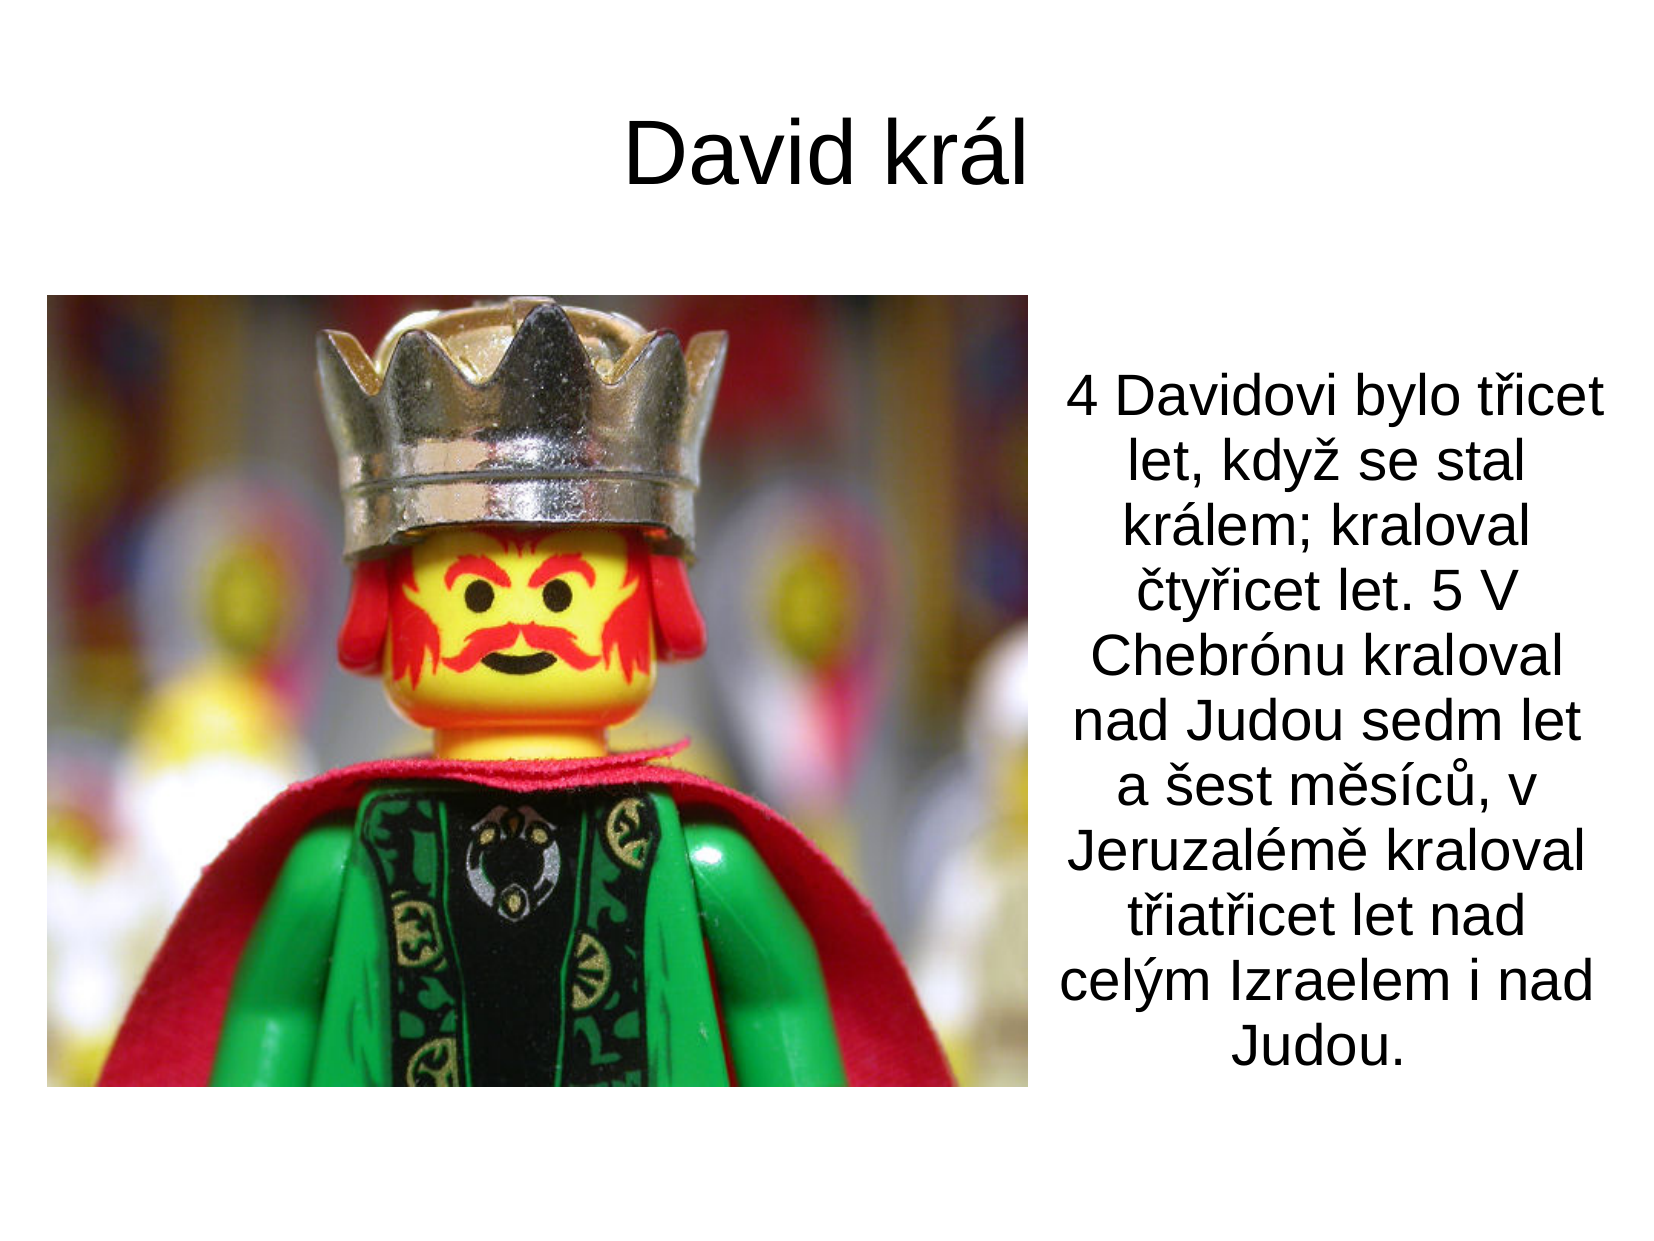

# David král
 4 Davidovi bylo třicet let, když se stal králem; kraloval čtyřicet let. 5 V Chebrónu kraloval nad Judou sedm let a šest měsíců, v Jeruzalémě kraloval třiatřicet let nad celým Izraelem i nad Judou.